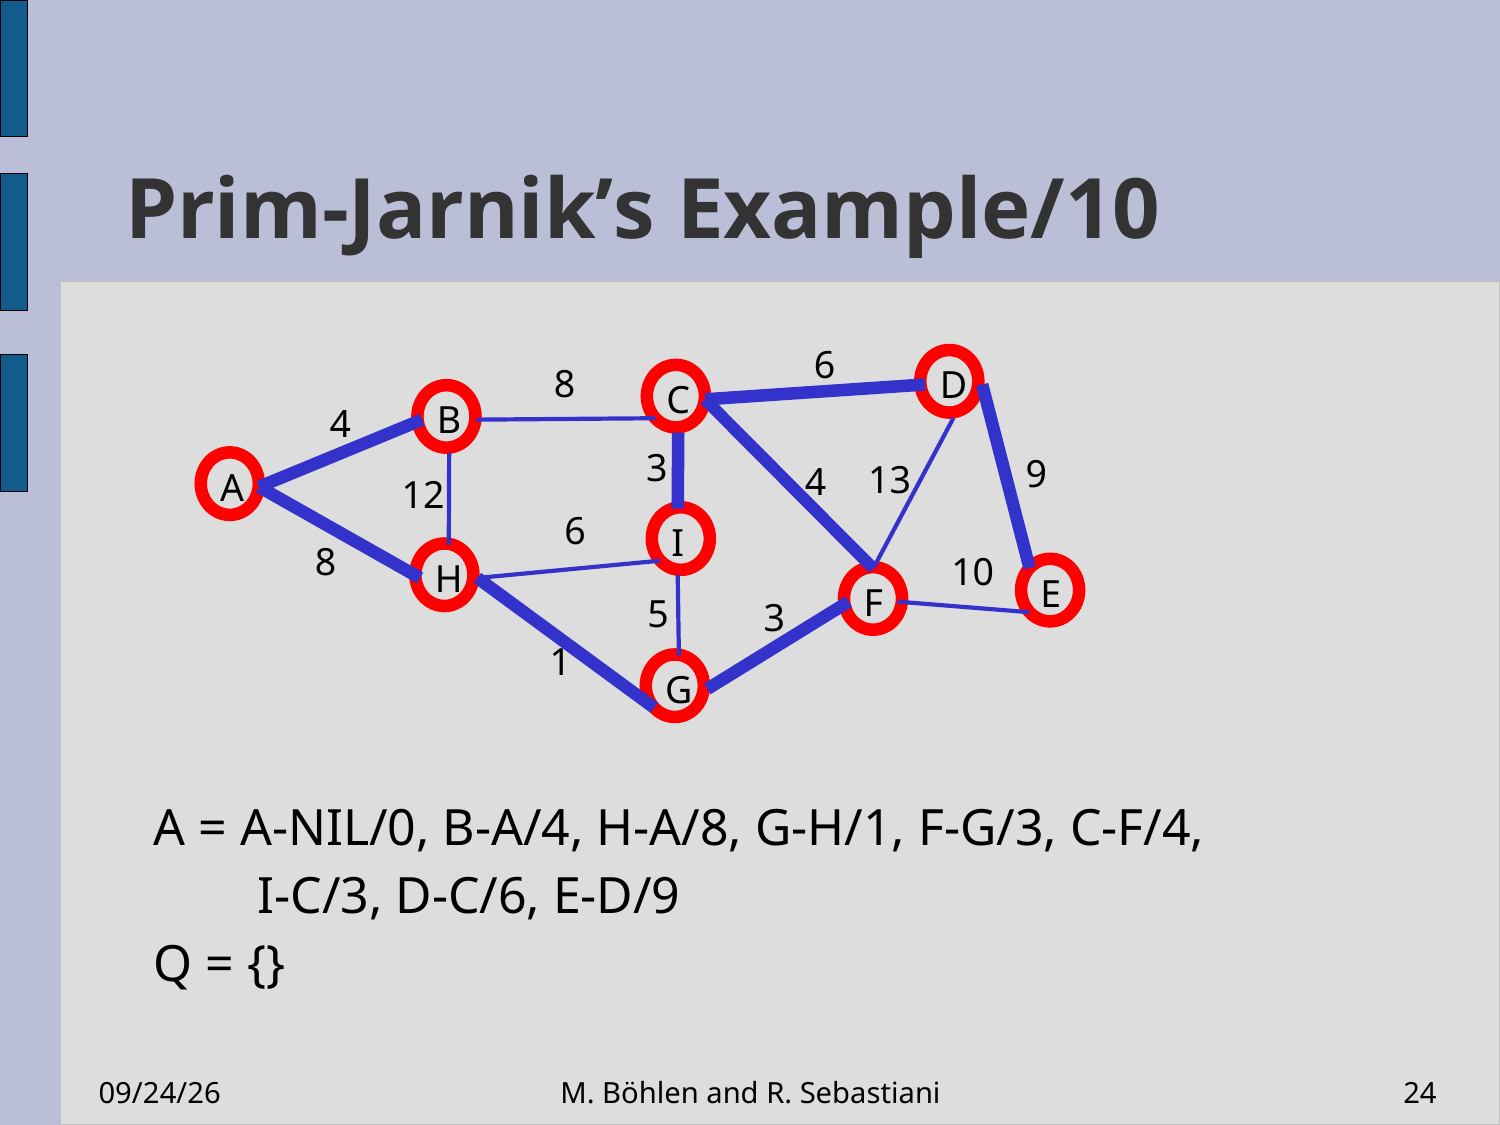

# Prim-Jarnik’s Example/10
6
8
D
C
B
4
3
9
13
4
A
12
6
I
8
10
H
E
F
5
3
1
G
A = A-NIL/0, B-A/4, H-A/8, G-H/1, F-G/3, C-F/4,
 I-C/3, D-C/6, E-D/9
Q = {}
M. Böhlen and R. Sebastiani
24